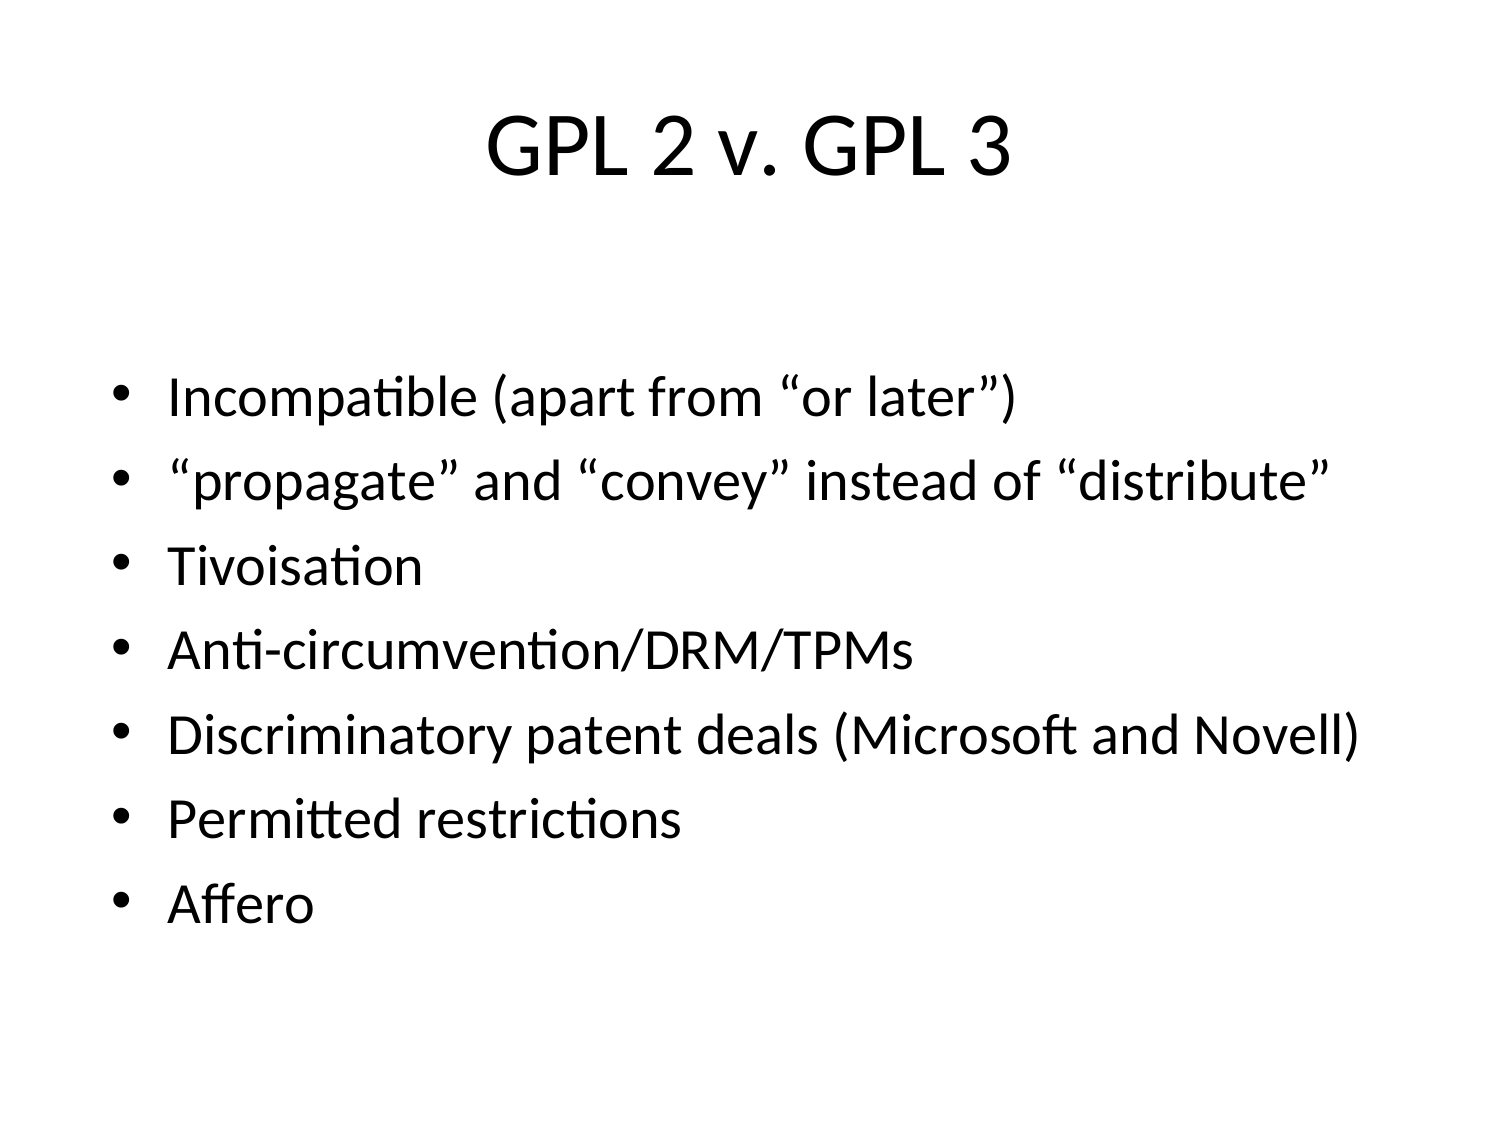

# GPL 2 v. GPL 3
Incompatible (apart from “or later”)
“propagate” and “convey” instead of “distribute”
Tivoisation
Anti-circumvention/DRM/TPMs
Discriminatory patent deals (Microsoft and Novell)
Permitted restrictions
Affero